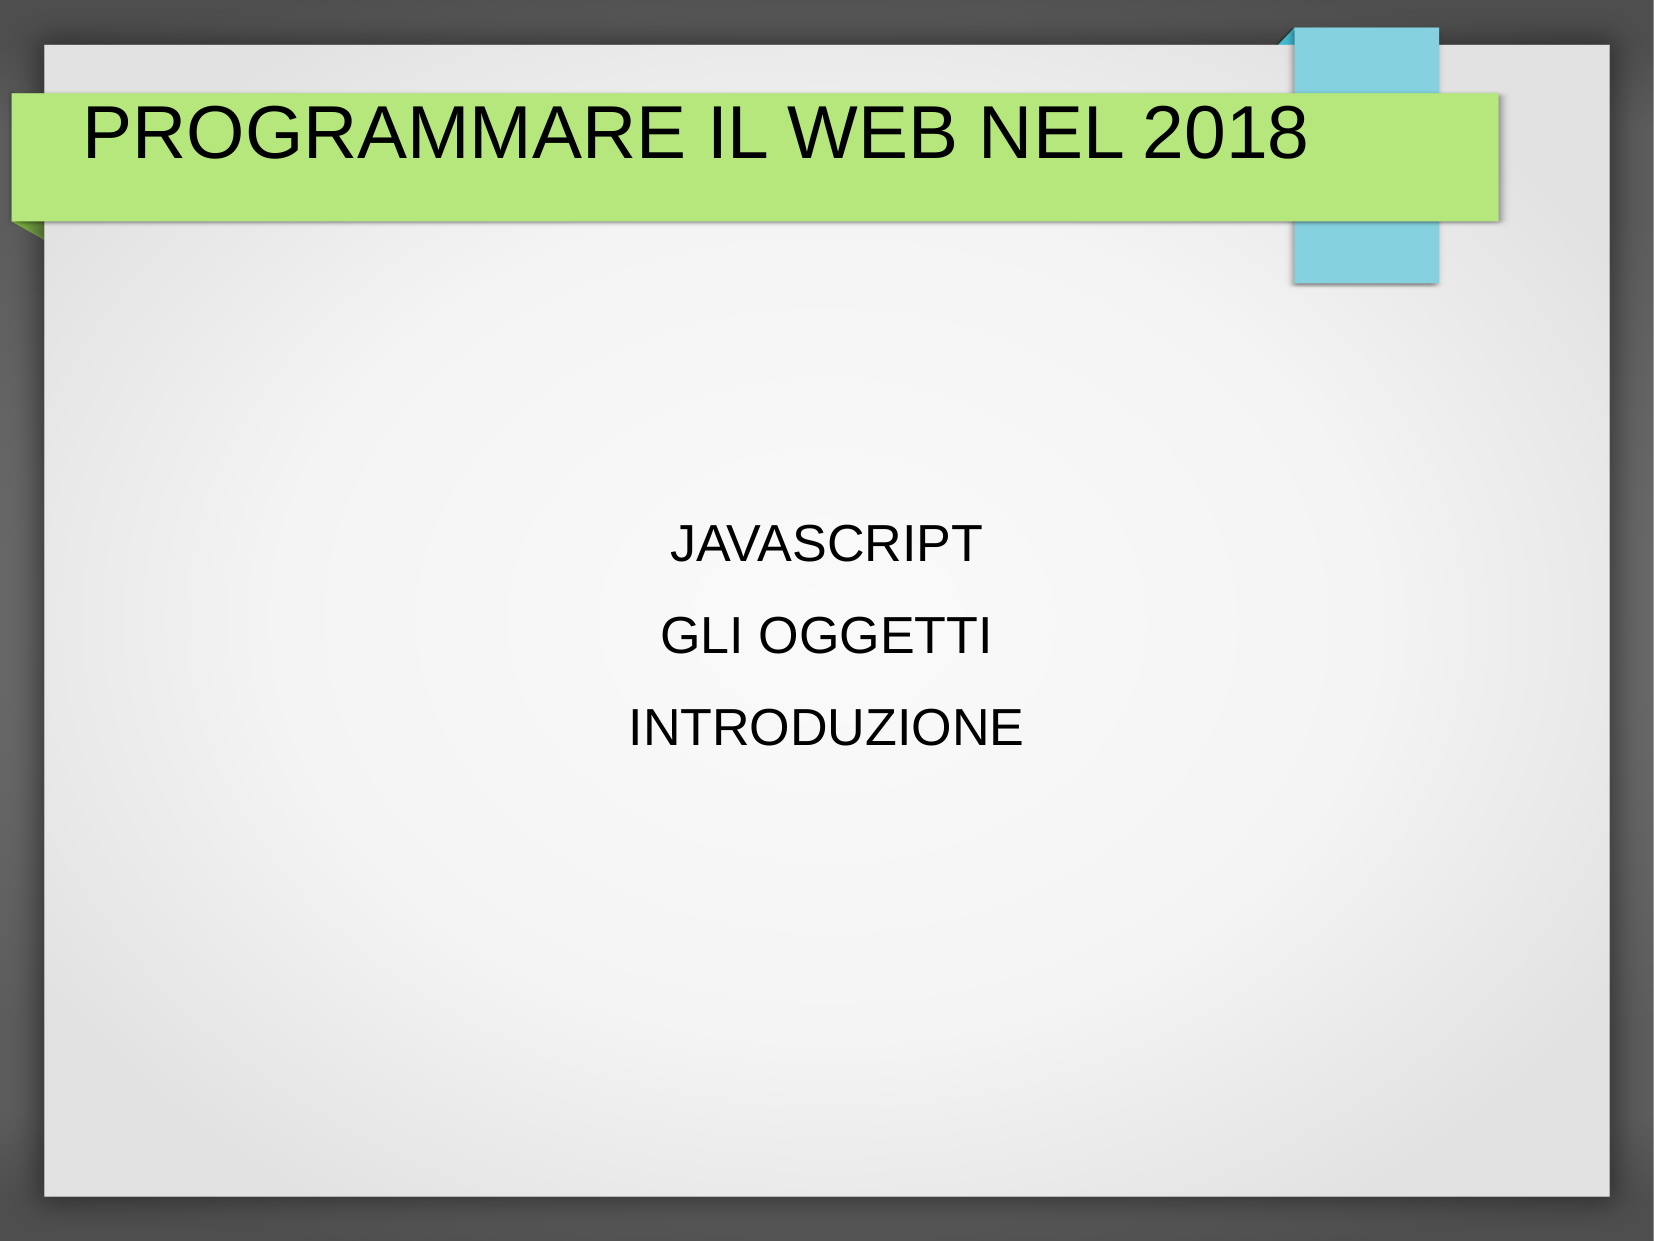

# PROGRAMMARE IL WEB NEL 2018
JAVASCRIPT
GLI OGGETTI
INTRODUZIONE